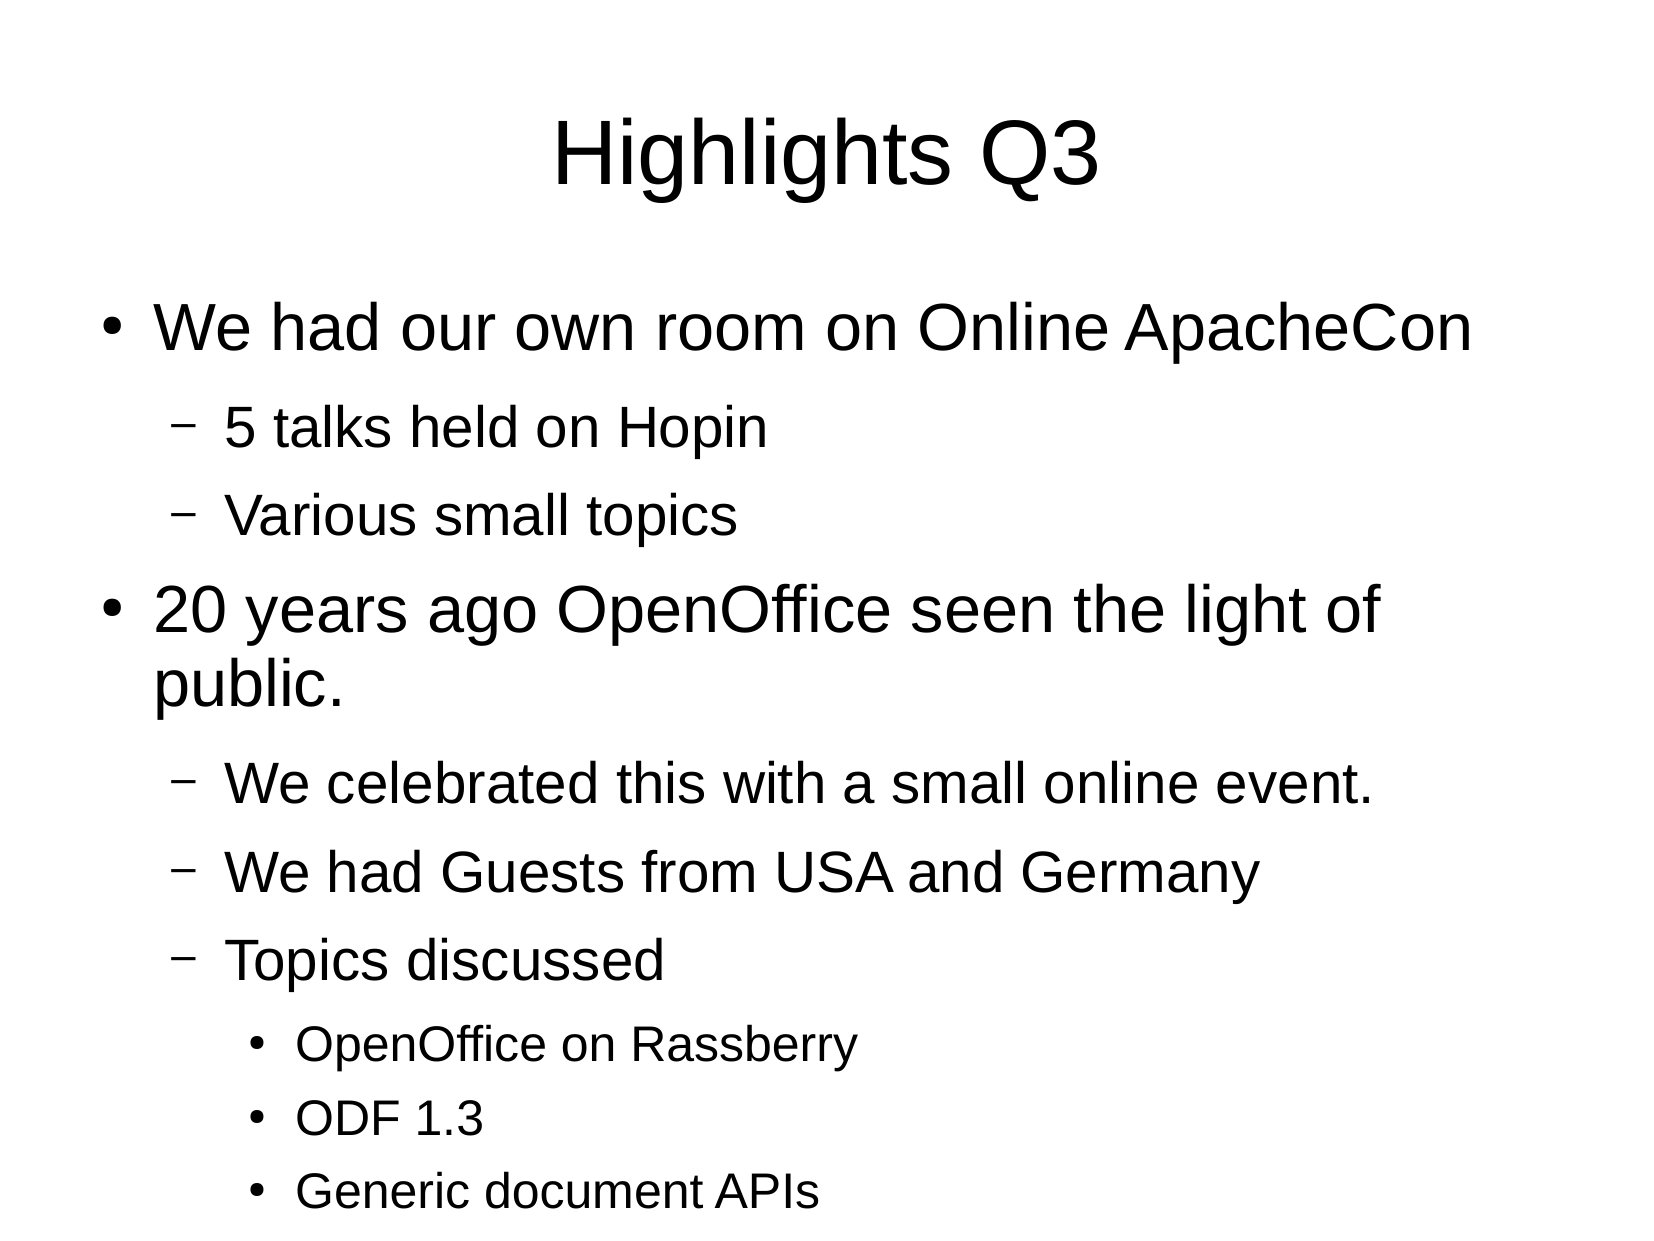

# Highlights Q3
We had our own room on Online ApacheCon
5 talks held on Hopin
Various small topics
20 years ago OpenOffice seen the light of public.
We celebrated this with a small online event.
We had Guests from USA and Germany
Topics discussed
OpenOffice on Rassberry
ODF 1.3
Generic document APIs